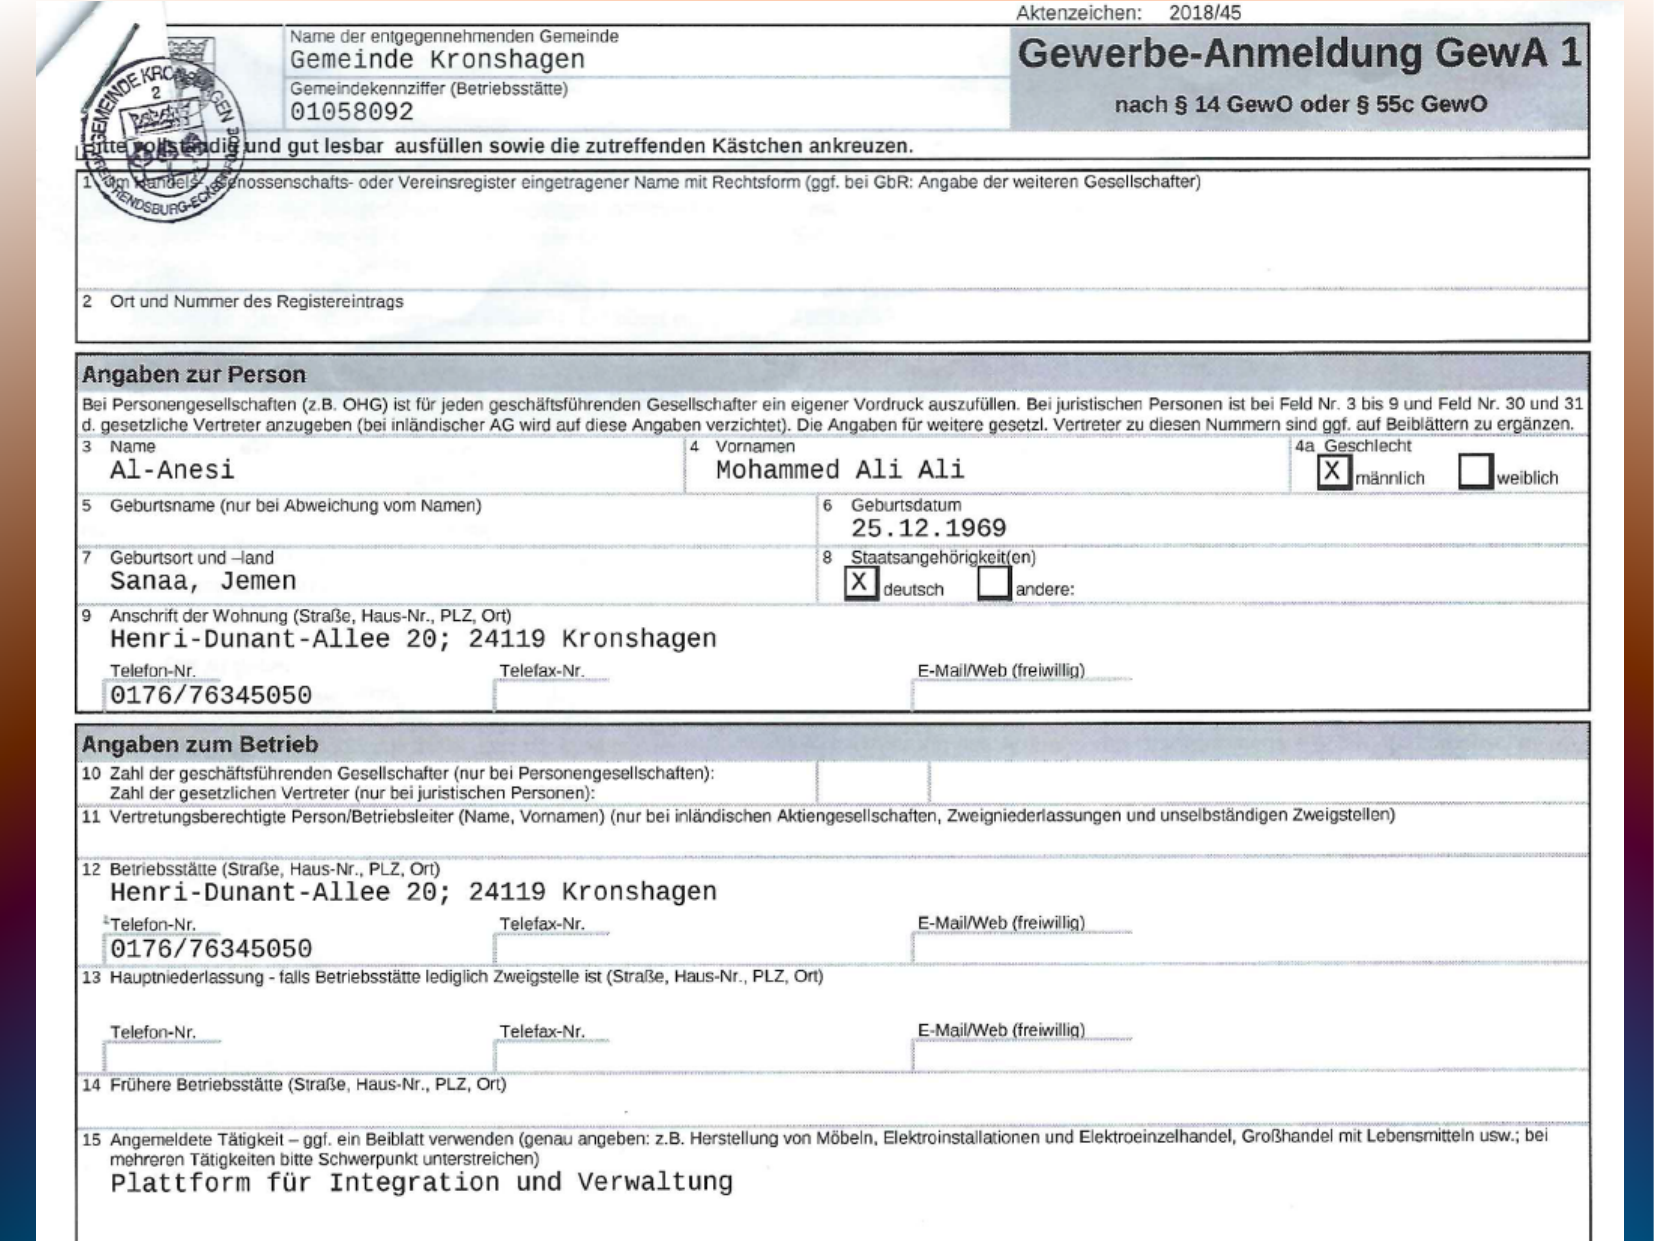

# Entwicklung bis jetzt
Entwicklung bis zur jetzigen Situation
Wichtige Informationen aus der Vergangenheit
Ursprüngliche Prognosen, die sich als falsch herausgestellt haben
Ursprüngliche Prognosen, die sich bewahrheitet haben